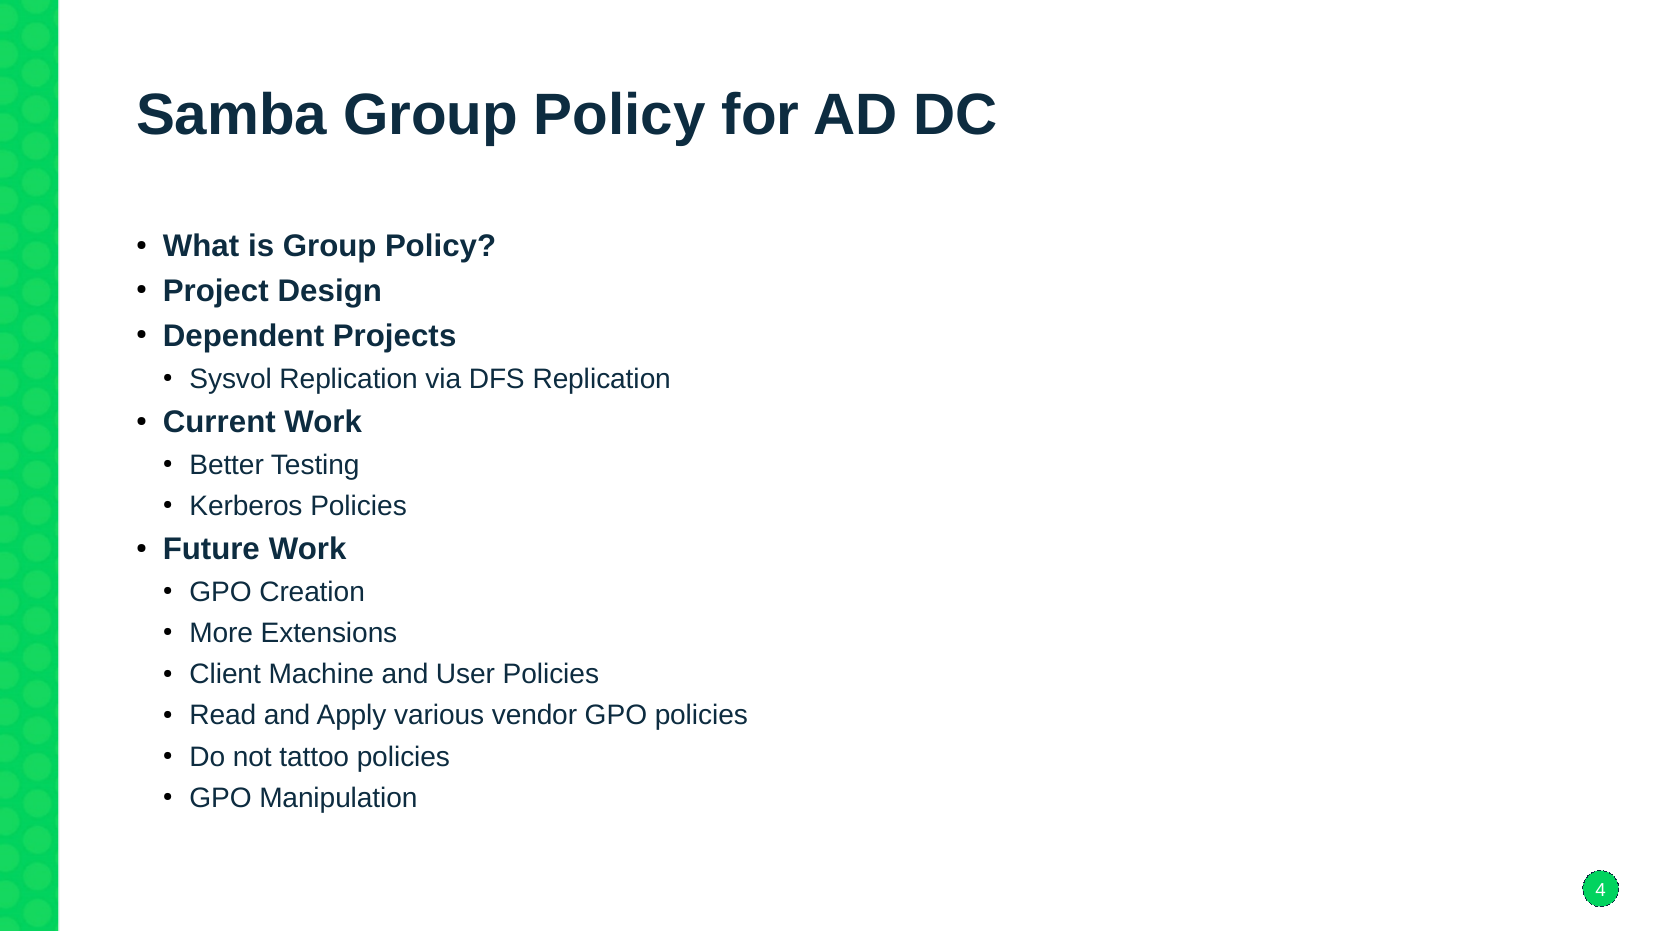

# Samba Group Policy for AD DC
What is Group Policy?
Project Design
Dependent Projects
Sysvol Replication via DFS Replication
Current Work
Better Testing
Kerberos Policies
Future Work
GPO Creation
More Extensions
Client Machine and User Policies
Read and Apply various vendor GPO policies
Do not tattoo policies
GPO Manipulation
4